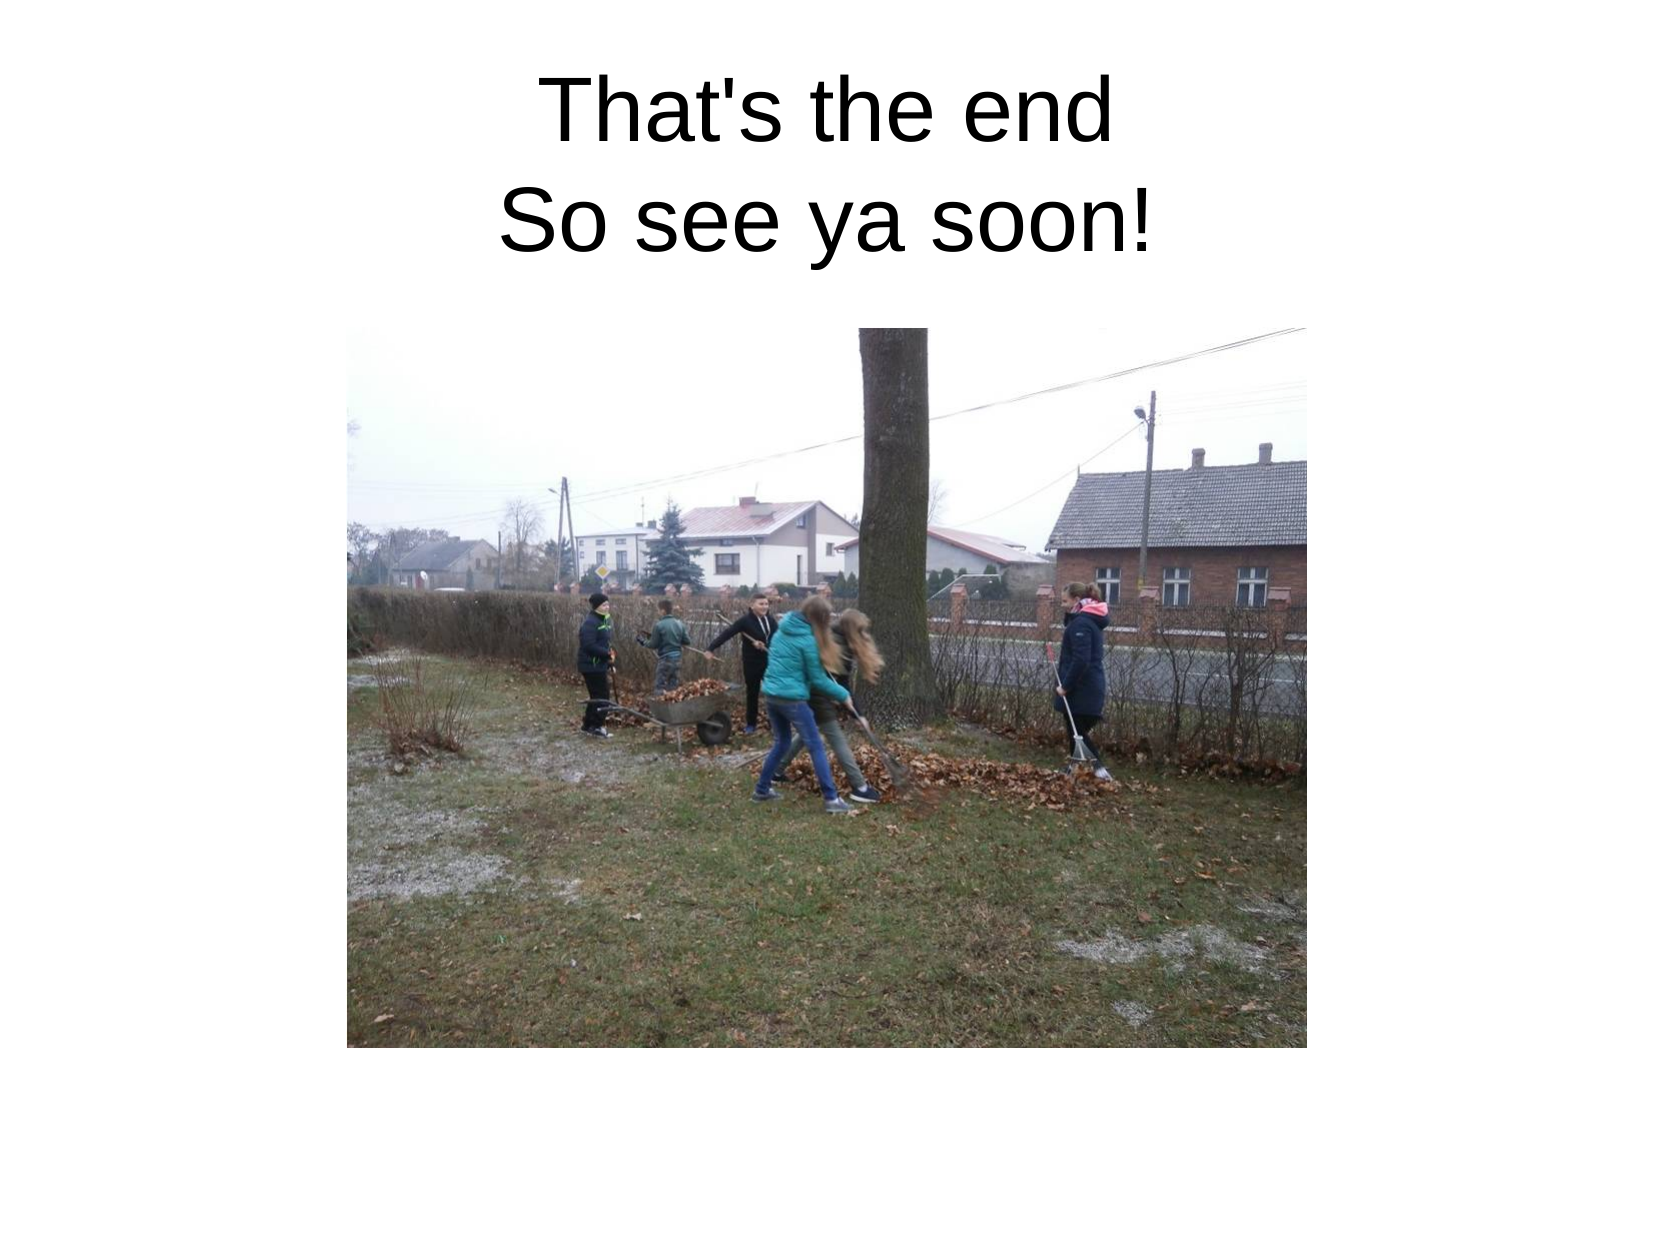

# That's the end So see ya soon!